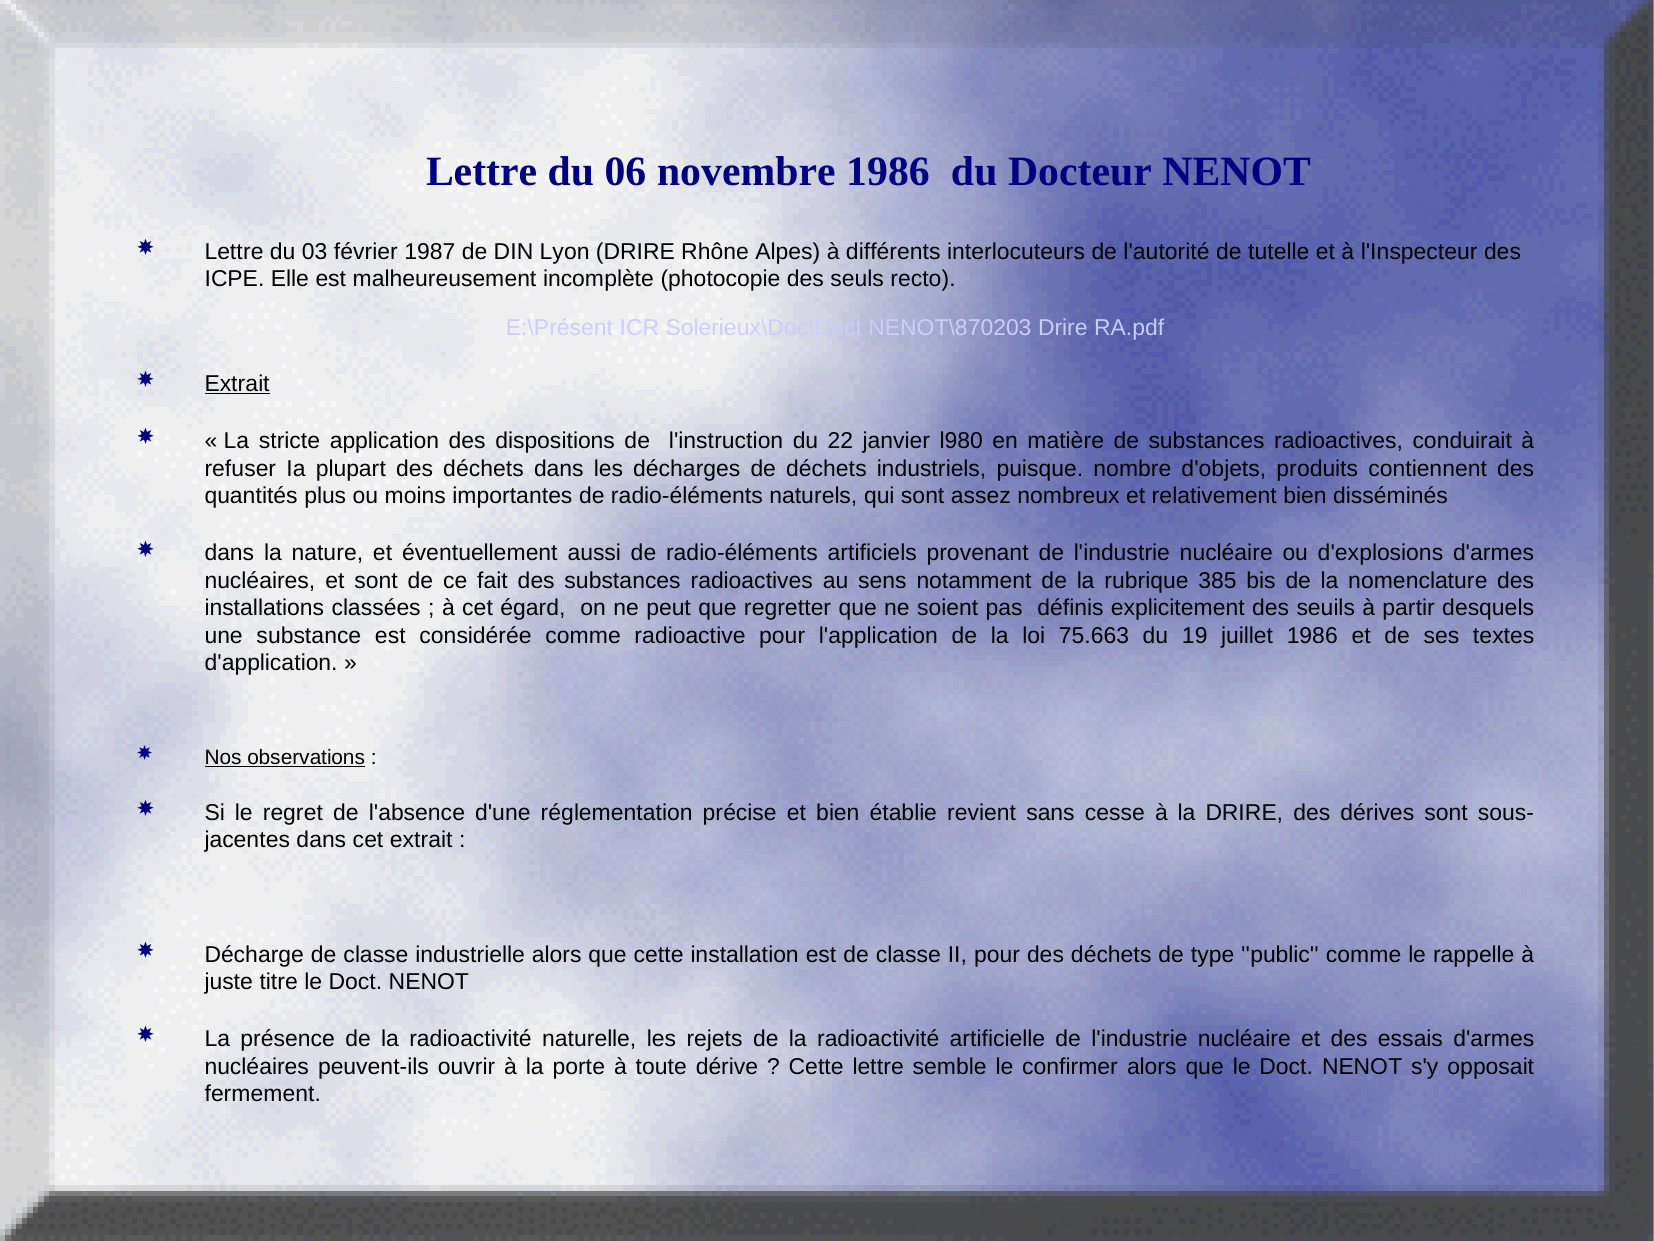

# Lettre du 06 novembre 1986 du Docteur NENOT
Lettre du 03 février 1987 de DIN Lyon (DRIRE Rhône Alpes) à différents interlocuteurs de l'autorité de tutelle et à l'Inspecteur des ICPE. Elle est malheureusement incomplète (photocopie des seuls recto).
E:\Présent ICR Solerieux\Doc\Doct NENOT\870203 Drire RA.pdf
Extrait
« La stricte application des dispositions de l'instruction du 22 janvier l980 en matière de substances radioactives, conduirait à refuser Ia plupart des déchets dans les décharges de déchets industriels, puisque. nombre d'objets, produits contiennent des quantités plus ou moins importantes de radio-éléments naturels, qui sont assez nombreux et relativement bien disséminés
dans la nature, et éventuellement aussi de radio-éléments artificiels provenant de l'industrie nucléaire ou d'explosions d'armes nucléaires, et sont de ce fait des substances radioactives au sens notamment de la rubrique 385 bis de la nomenclature des installations classées ; à cet égard, on ne peut que regretter que ne soient pas définis explicitement des seuils à partir desquels une substance est considérée comme radioactive pour l'application de la loi 75.663 du 19 juillet 1986 et de ses textes d'application. »
Nos observations :
Si le regret de l'absence d'une réglementation précise et bien établie revient sans cesse à la DRIRE, des dérives sont sous-jacentes dans cet extrait :
Décharge de classe industrielle alors que cette installation est de classe II, pour des déchets de type ''public'' comme le rappelle à juste titre le Doct. NENOT
La présence de la radioactivité naturelle, les rejets de la radioactivité artificielle de l'industrie nucléaire et des essais d'armes nucléaires peuvent-ils ouvrir à la porte à toute dérive ? Cette lettre semble le confirmer alors que le Doct. NENOT s'y opposait fermement.